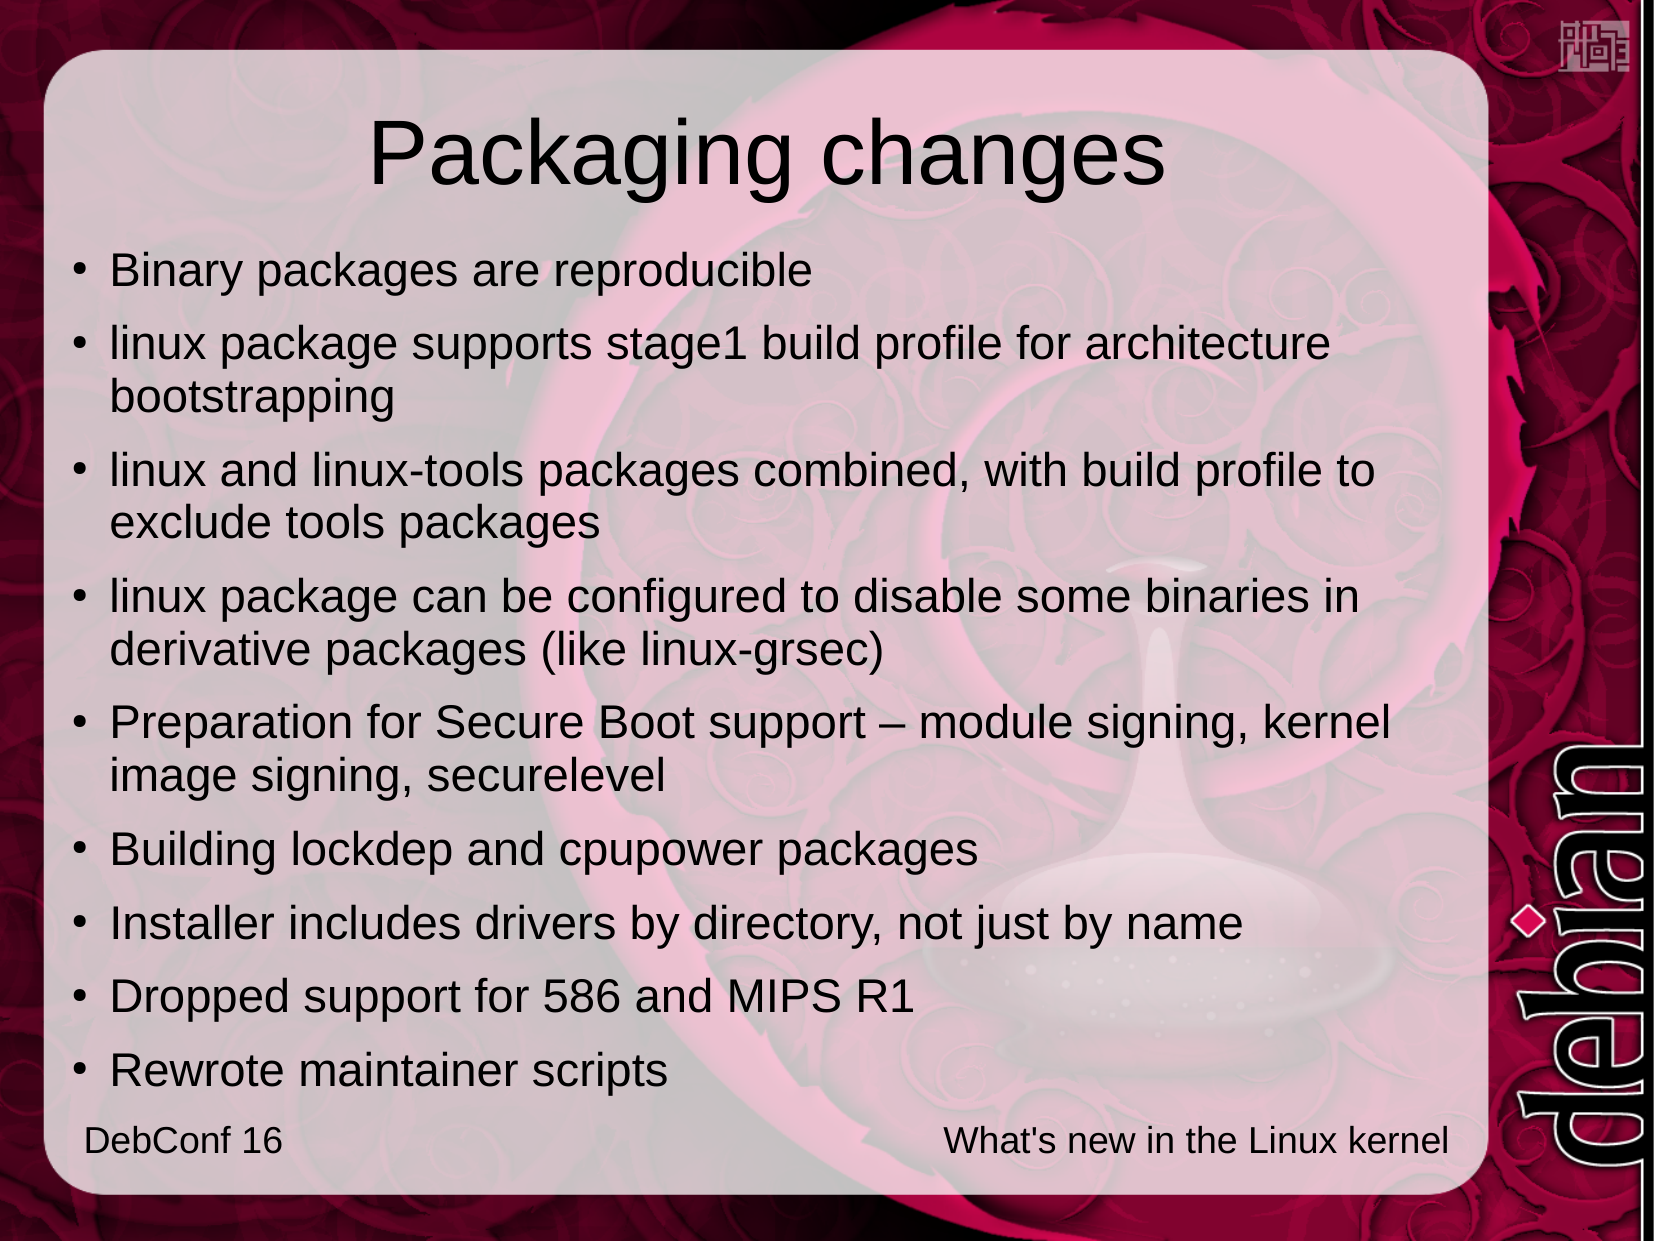

# Packaging changes
Binary packages are reproducible
linux package supports stage1 build profile for architecture bootstrapping
linux and linux-tools packages combined, with build profile to exclude tools packages
linux package can be configured to disable some binaries in derivative packages (like linux-grsec)
Preparation for Secure Boot support – module signing, kernel image signing, securelevel
Building lockdep and cpupower packages
Installer includes drivers by directory, not just by name
Dropped support for 586 and MIPS R1
Rewrote maintainer scripts